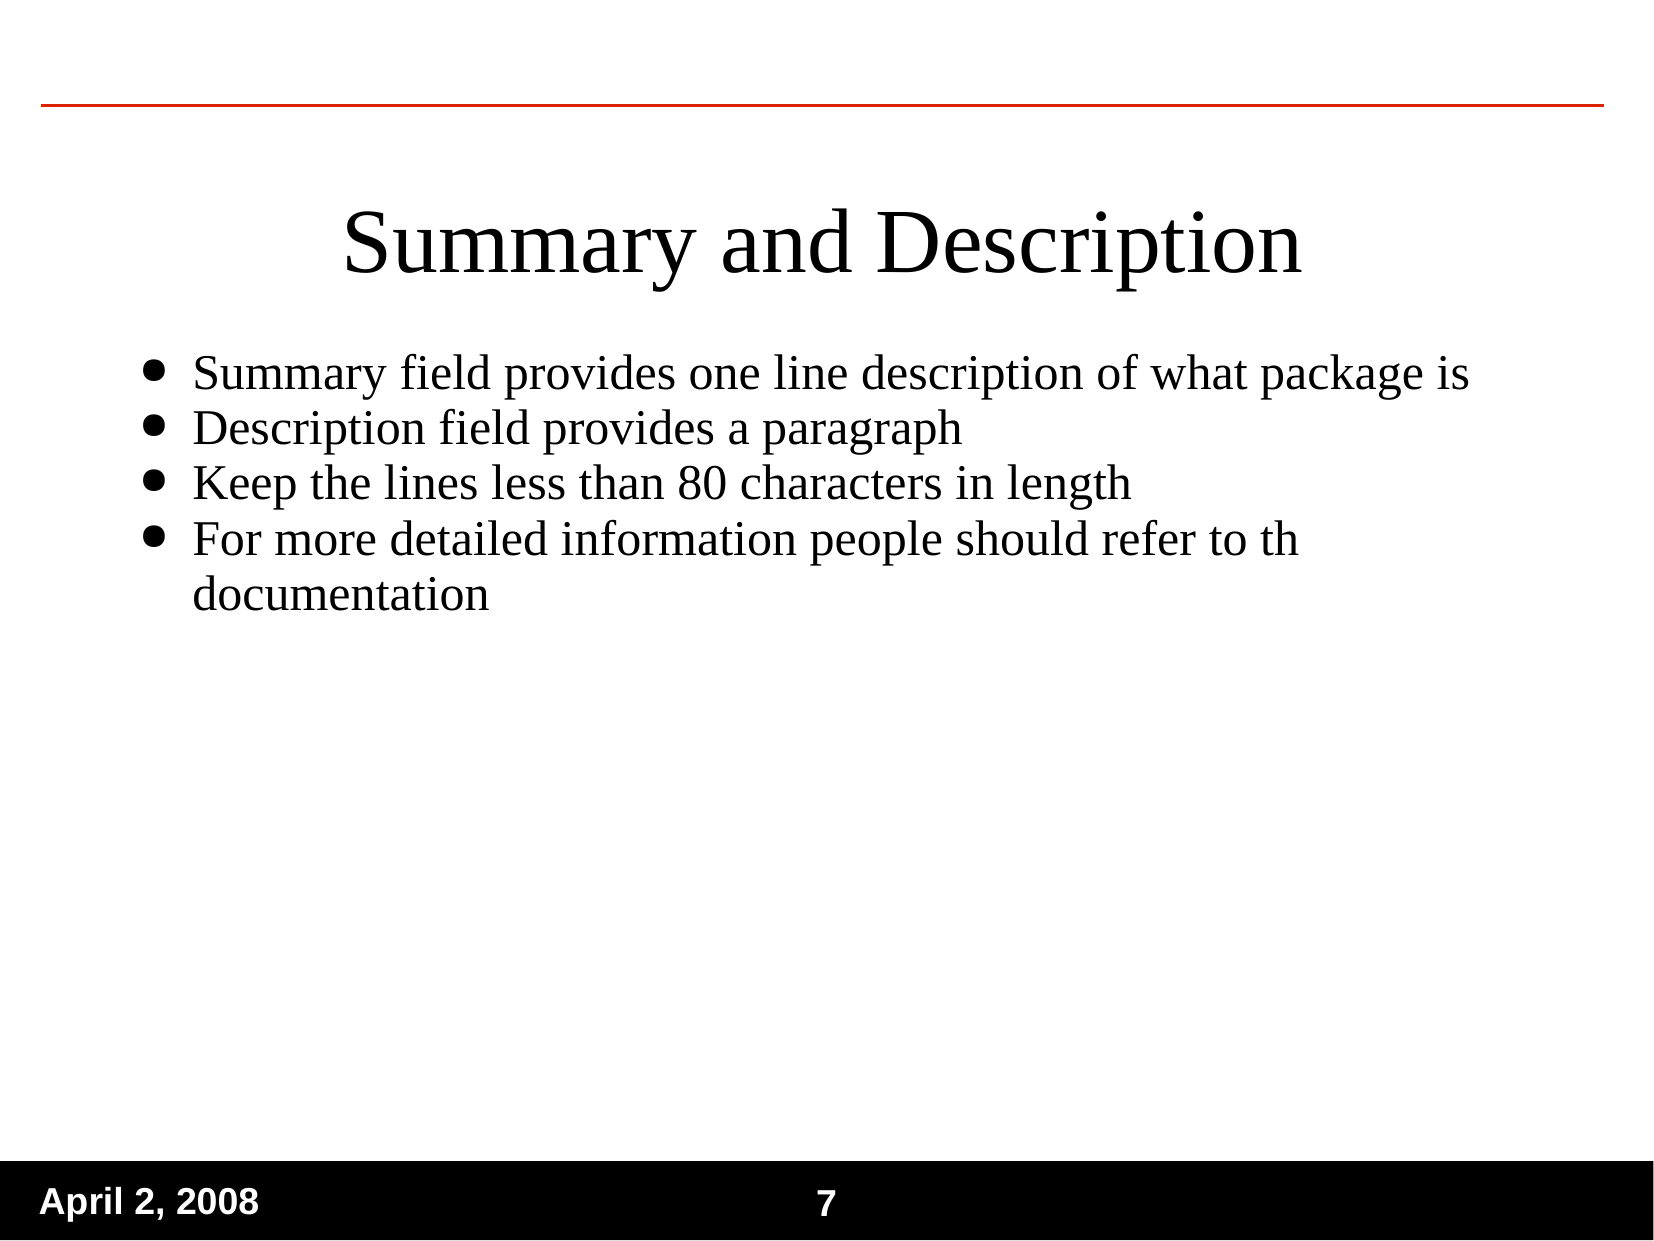

# Summary and Description
Summary field provides one line description of what package is
Description field provides a paragraph
Keep the lines less than 80 characters in length
For more detailed information people should refer to th documentation